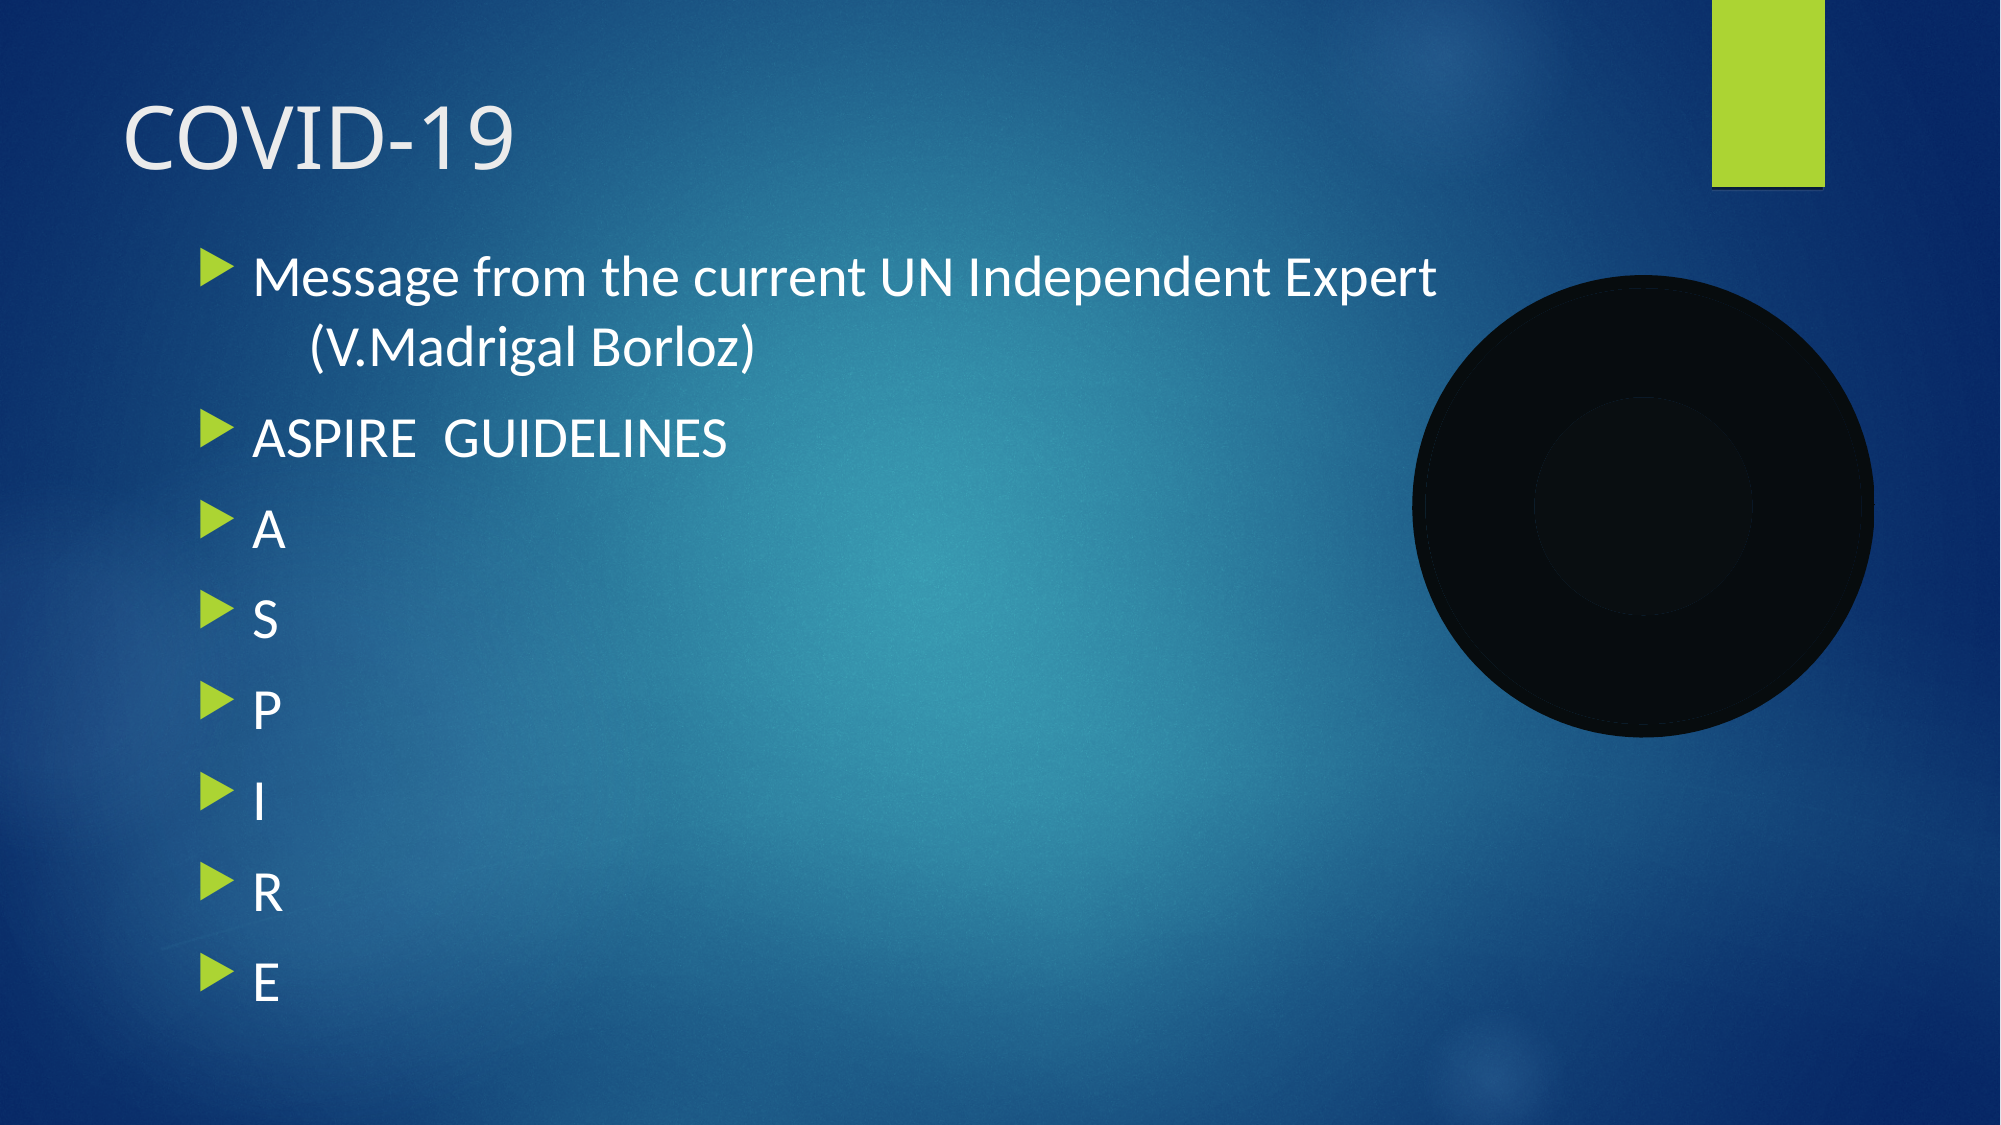

# COVID-19
Message from the current UN Independent Expert (V.Madrigal Borloz)
ASPIRE GUIDELINES
A
S
P
I
R
E